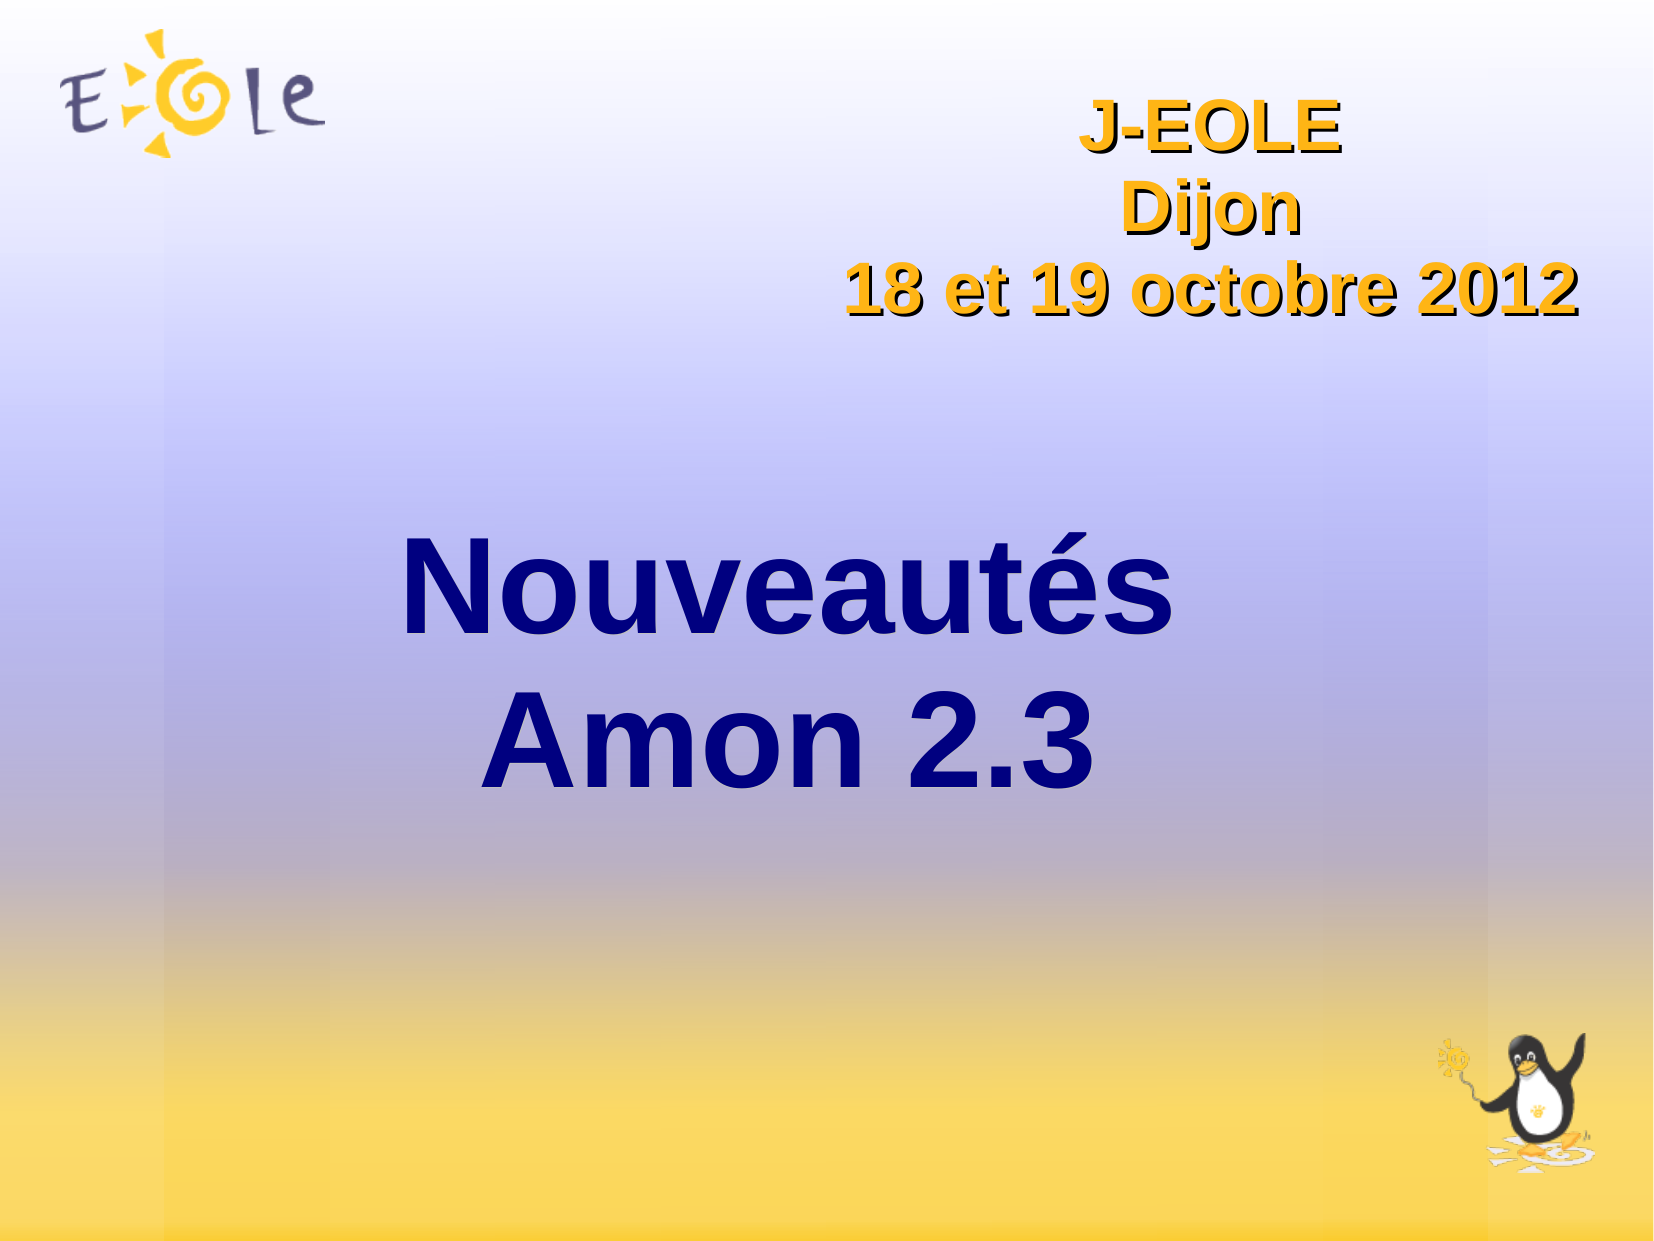

# J-EOLE Dijon 18 et 19 octobre 2012
Nouveautés
Amon 2.3